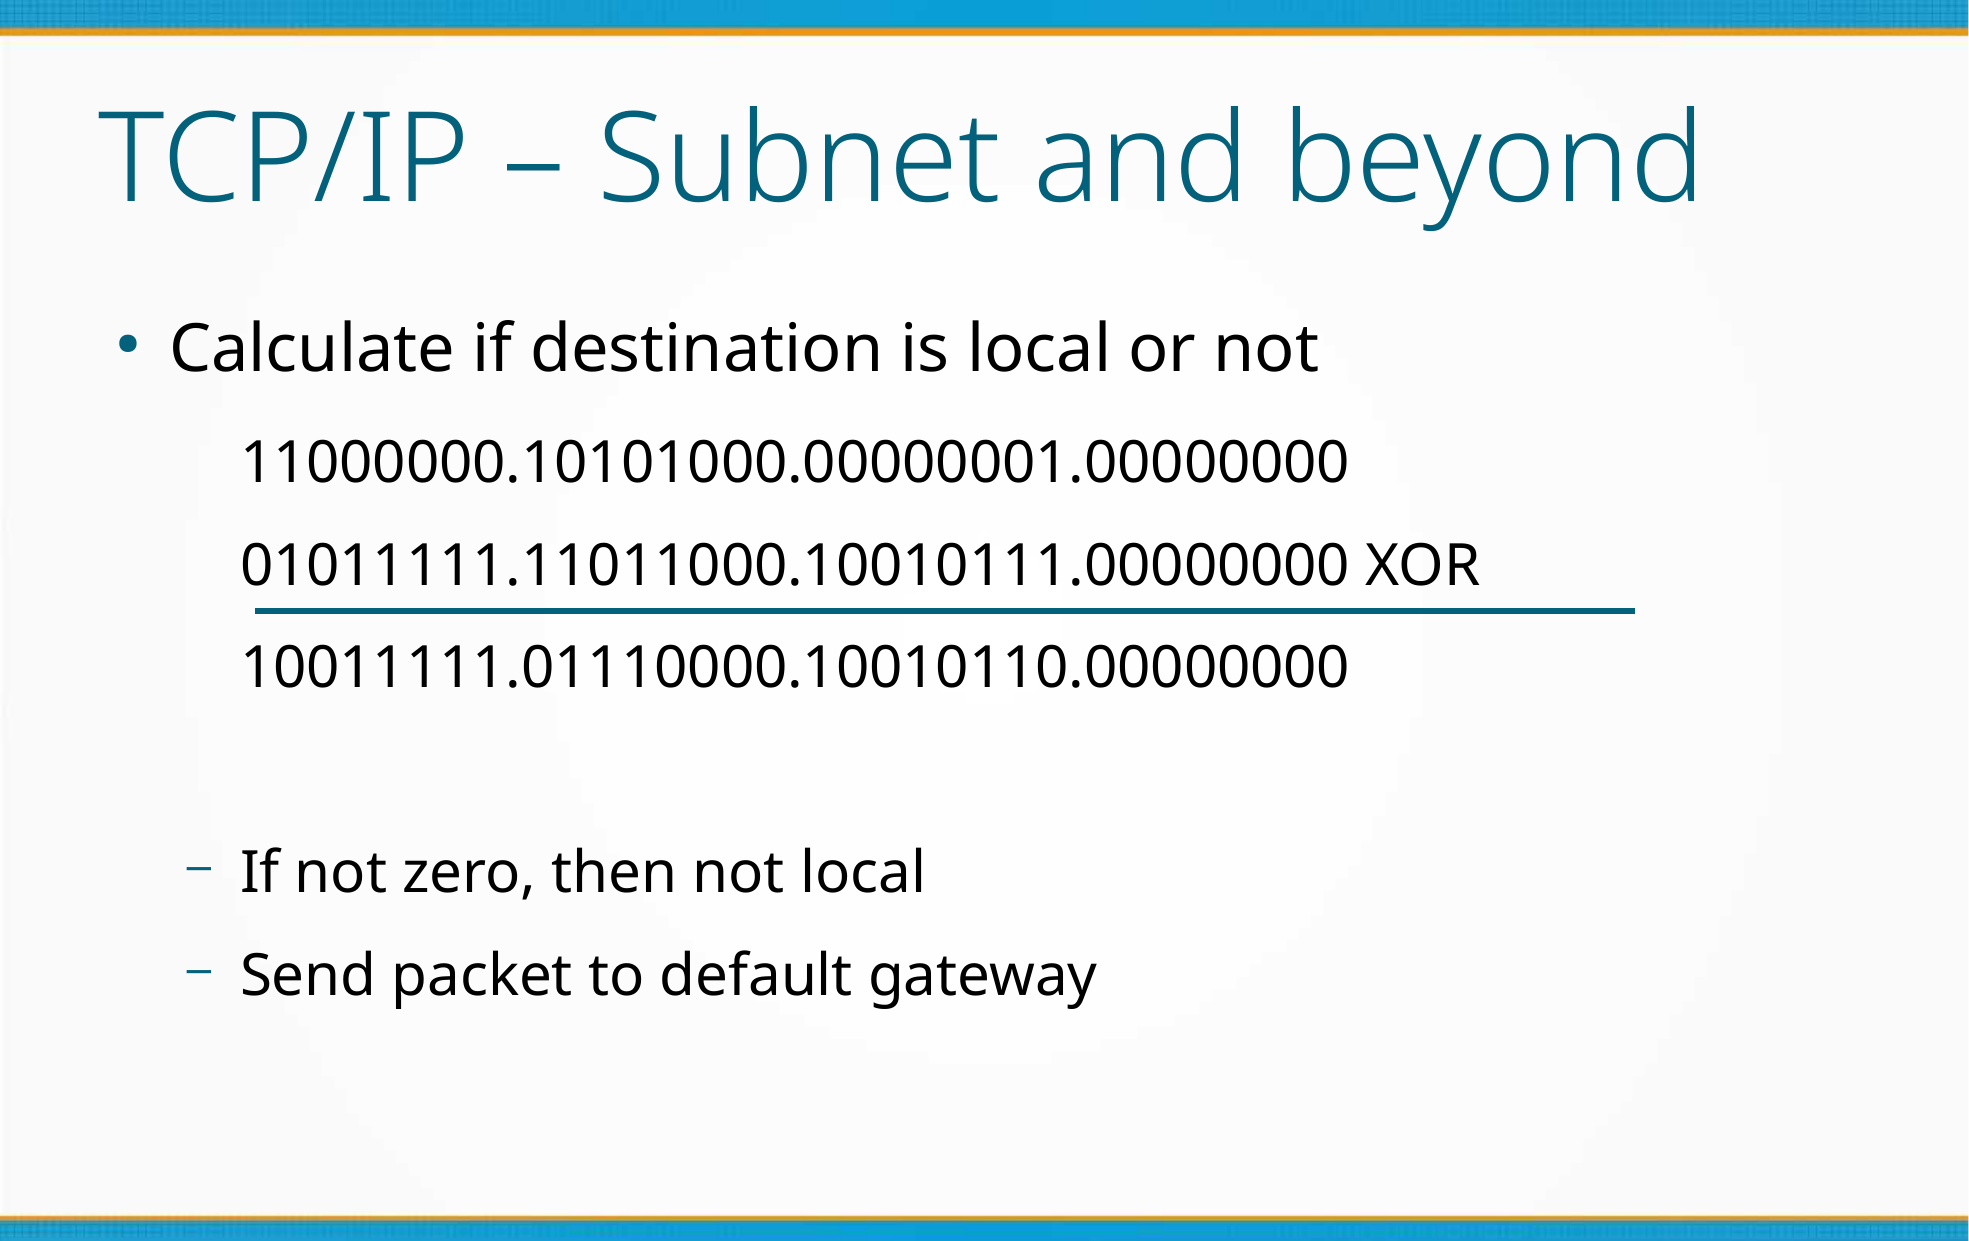

# TCP/IP – Subnet and beyond
Calculate if destination is local or not
11000000.10101000.00000001.00000000
01011111.11011000.10010111.00000000 XOR
10011111.01110000.10010110.00000000
If not zero, then not local
Send packet to default gateway